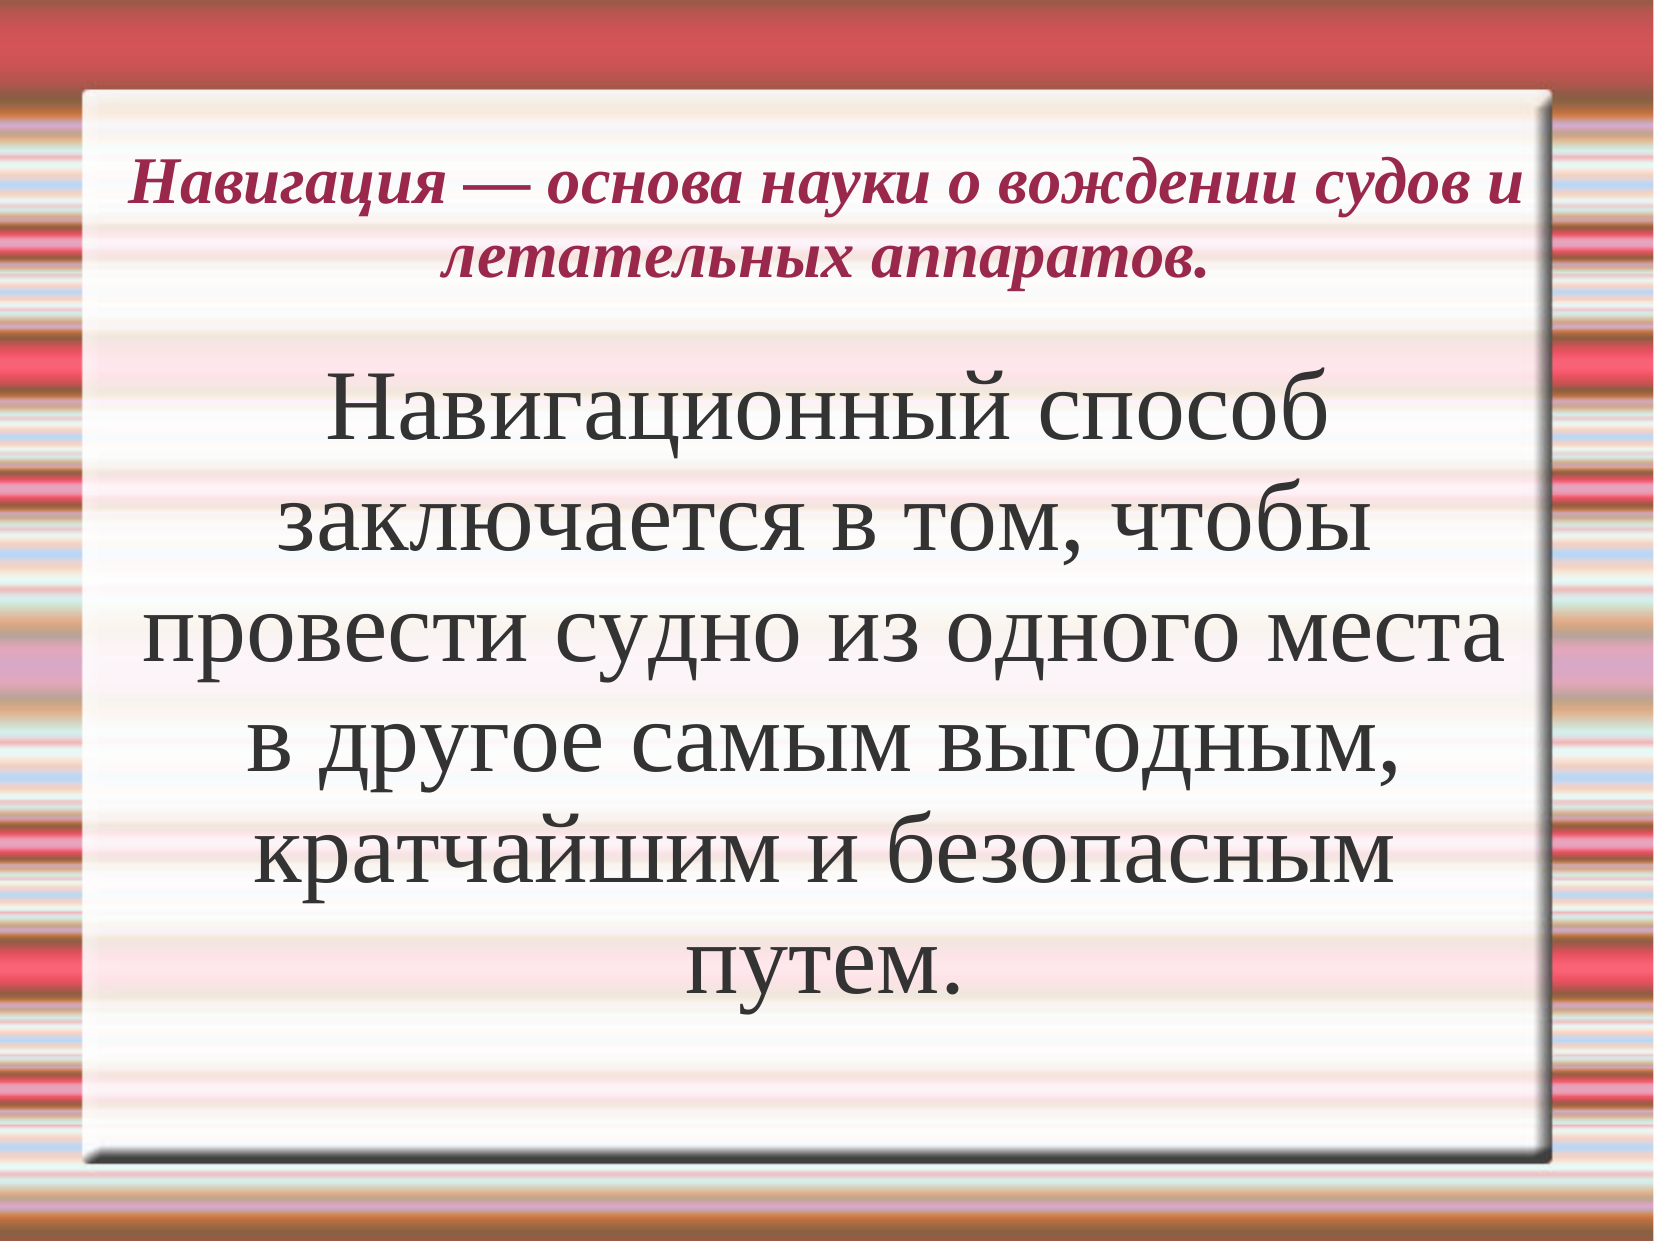

# Навигация — основа науки о вождении судов и летательных аппаратов.
 Навигационный способ заключается в том, чтобы провести судно из одного места в другое самым выгодным, кратчайшим и безопасным путем.